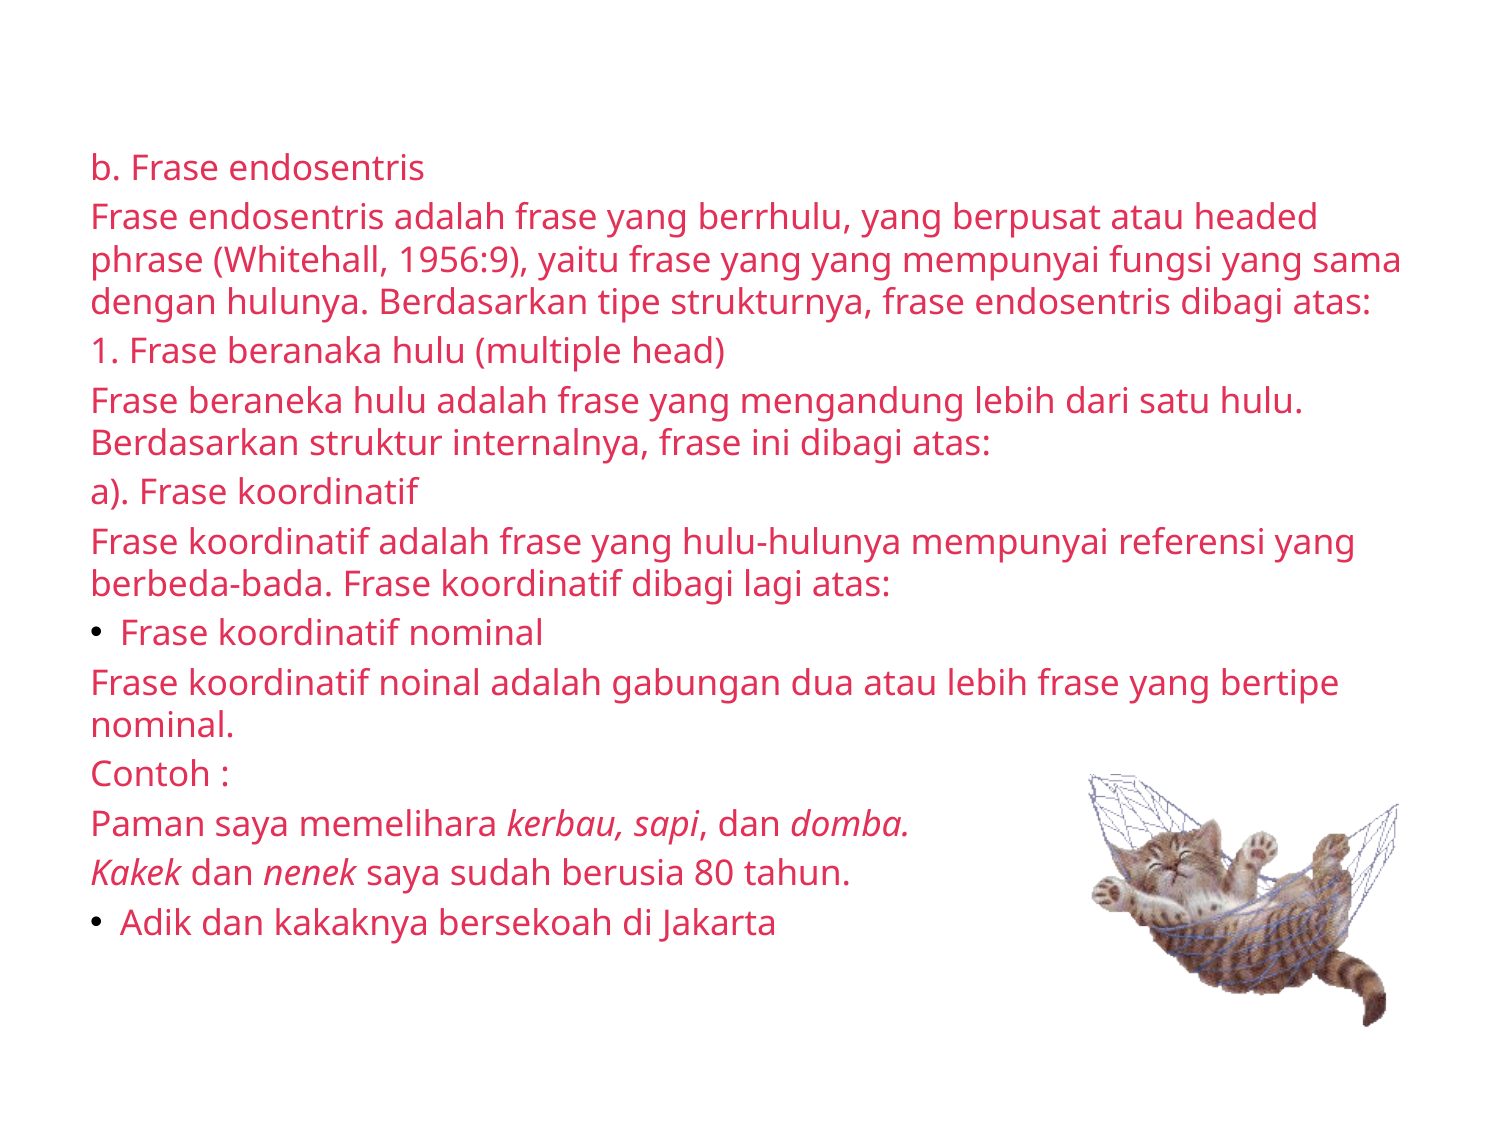

#
b. Frase endosentris
Frase endosentris adalah frase yang berrhulu, yang berpusat atau headed phrase (Whitehall, 1956:9), yaitu frase yang yang mempunyai fungsi yang sama dengan hulunya. Berdasarkan tipe strukturnya, frase endosentris dibagi atas:
1. Frase beranaka hulu (multiple head)
Frase beraneka hulu adalah frase yang mengandung lebih dari satu hulu. Berdasarkan struktur internalnya, frase ini dibagi atas:
a). Frase koordinatif
Frase koordinatif adalah frase yang hulu-hulunya mempunyai referensi yang berbeda-bada. Frase koordinatif dibagi lagi atas:
Frase koordinatif nominal
Frase koordinatif noinal adalah gabungan dua atau lebih frase yang bertipe nominal.
Contoh :
Paman saya memelihara kerbau, sapi, dan domba.
Kakek dan nenek saya sudah berusia 80 tahun.
Adik dan kakaknya bersekoah di Jakarta